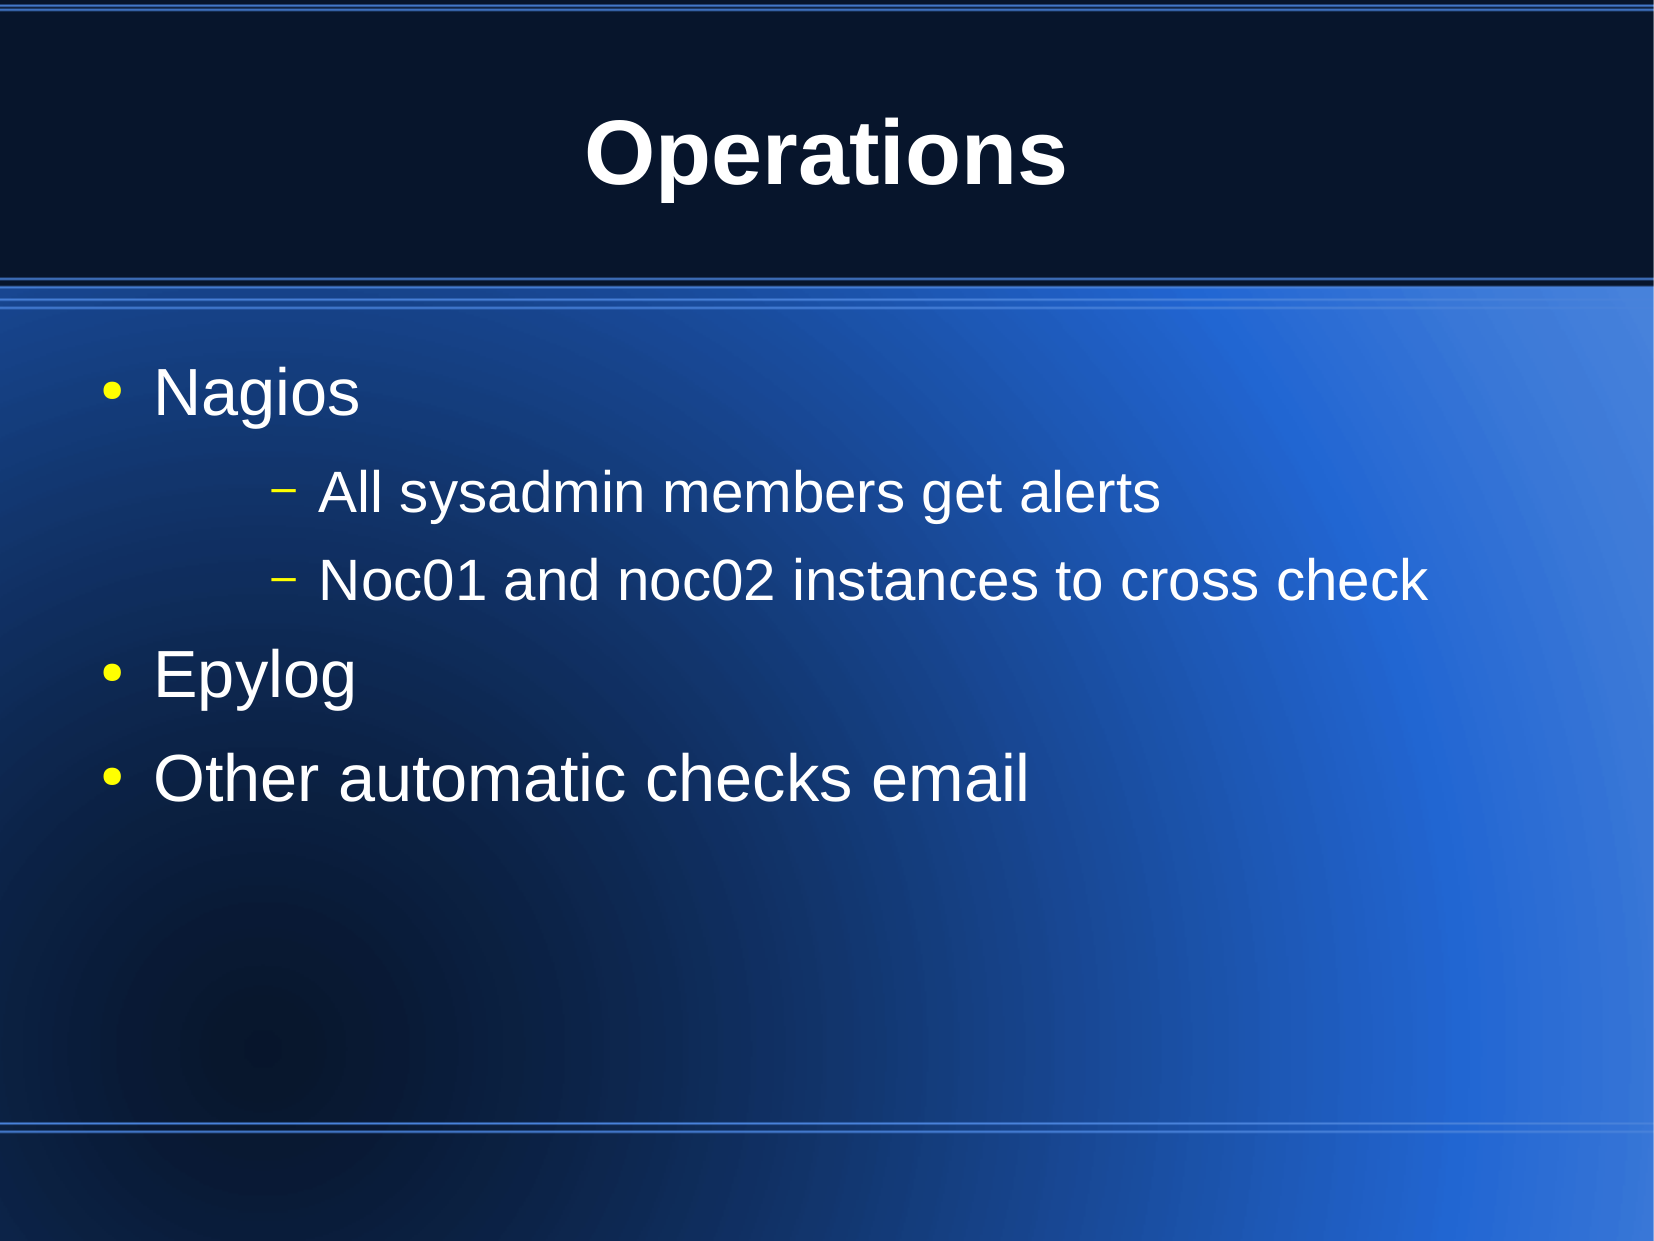

# Operations
Nagios
All sysadmin members get alerts
Noc01 and noc02 instances to cross check
Epylog
Other automatic checks email